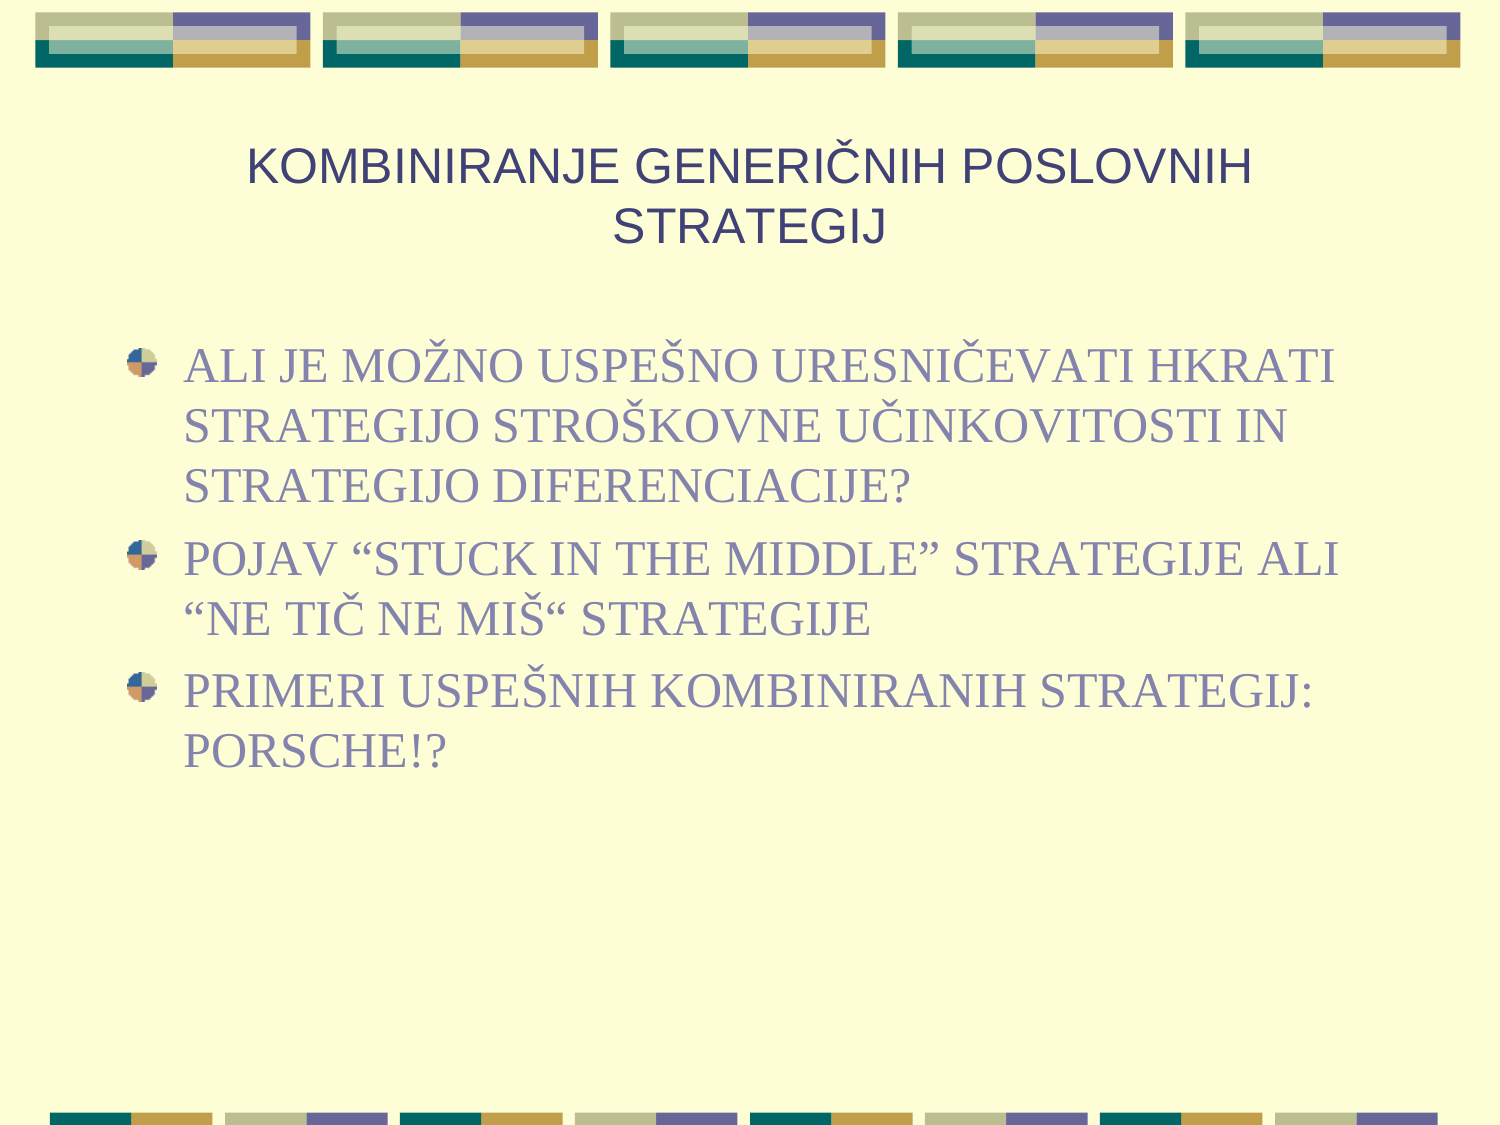

# KOMBINIRANJE GENERIČNIH POSLOVNIH STRATEGIJ
ALI JE MOŽNO USPEŠNO URESNIČEVATI HKRATI STRATEGIJO STROŠKOVNE UČINKOVITOSTI IN STRATEGIJO DIFERENCIACIJE?
POJAV “STUCK IN THE MIDDLE” STRATEGIJE ALI “NE TIČ NE MIŠ“ STRATEGIJE
PRIMERI USPEŠNIH KOMBINIRANIH STRATEGIJ: PORSCHE!?